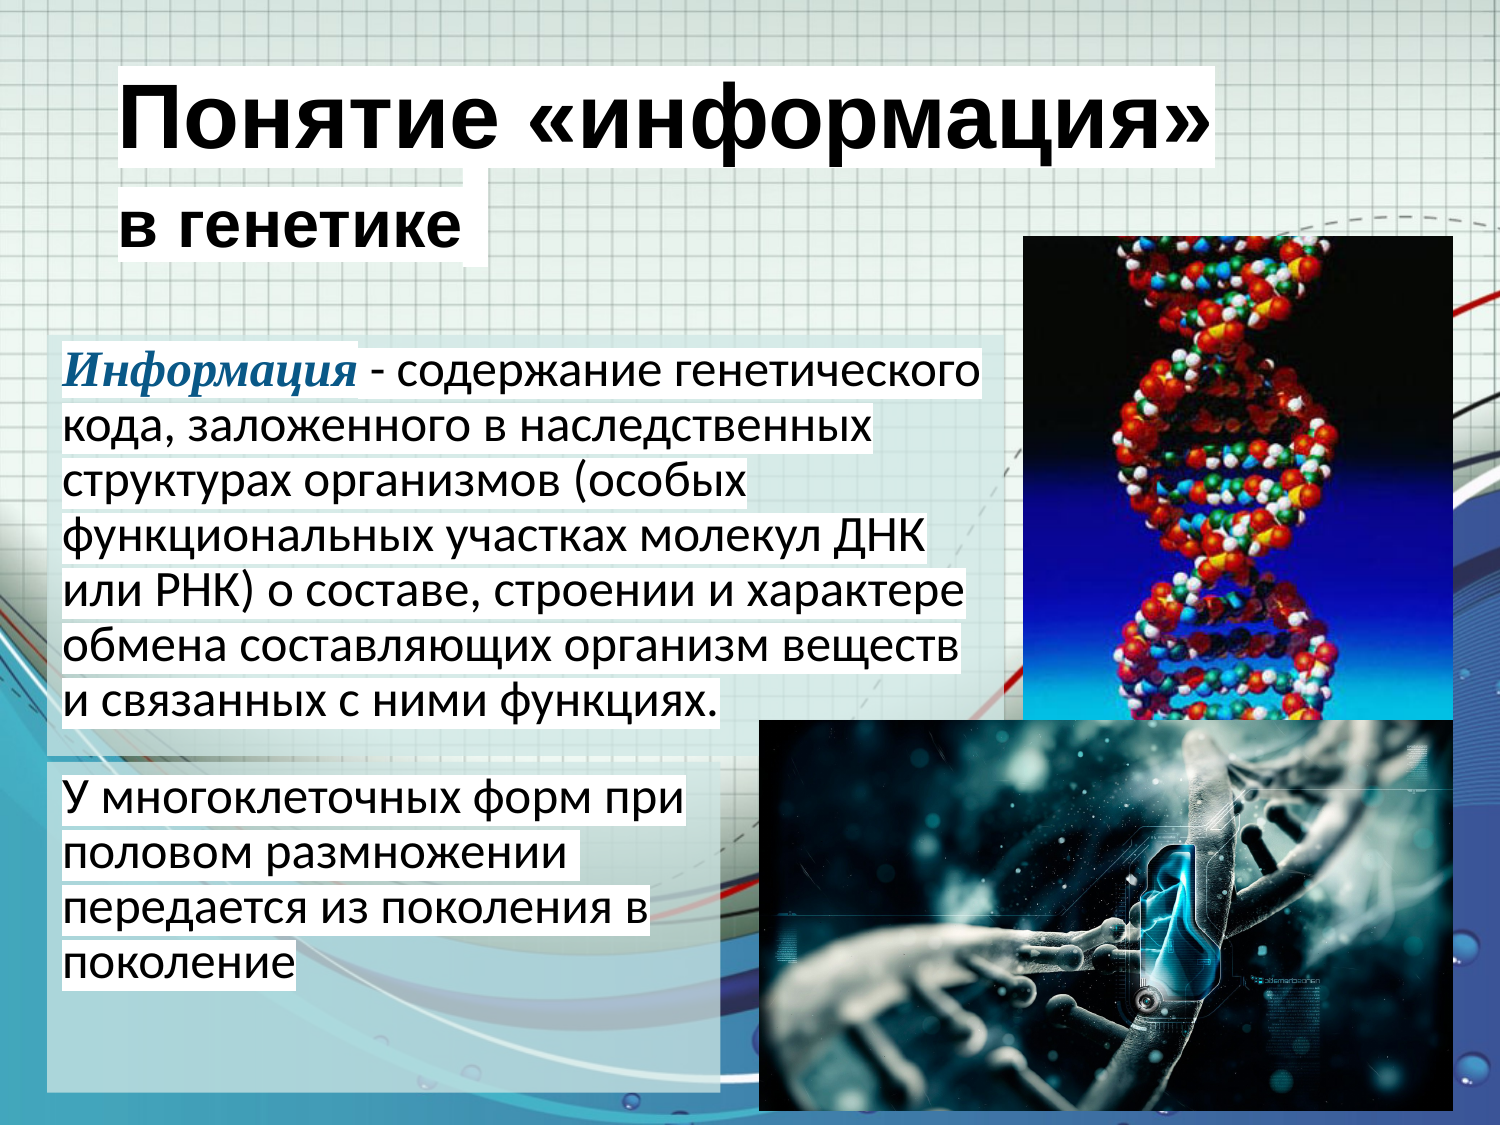

# Понятие «информация» в генетике
Информация - содержание генетического кода, заложенного в наследственных структурах организмов (особых функциональных участках молекул ДНК или РНК) о составе, строении и характере обмена составляющих организм веществ и связанных с ними функциях.
У многоклеточных форм при половом размножении передается из поколения в поколение